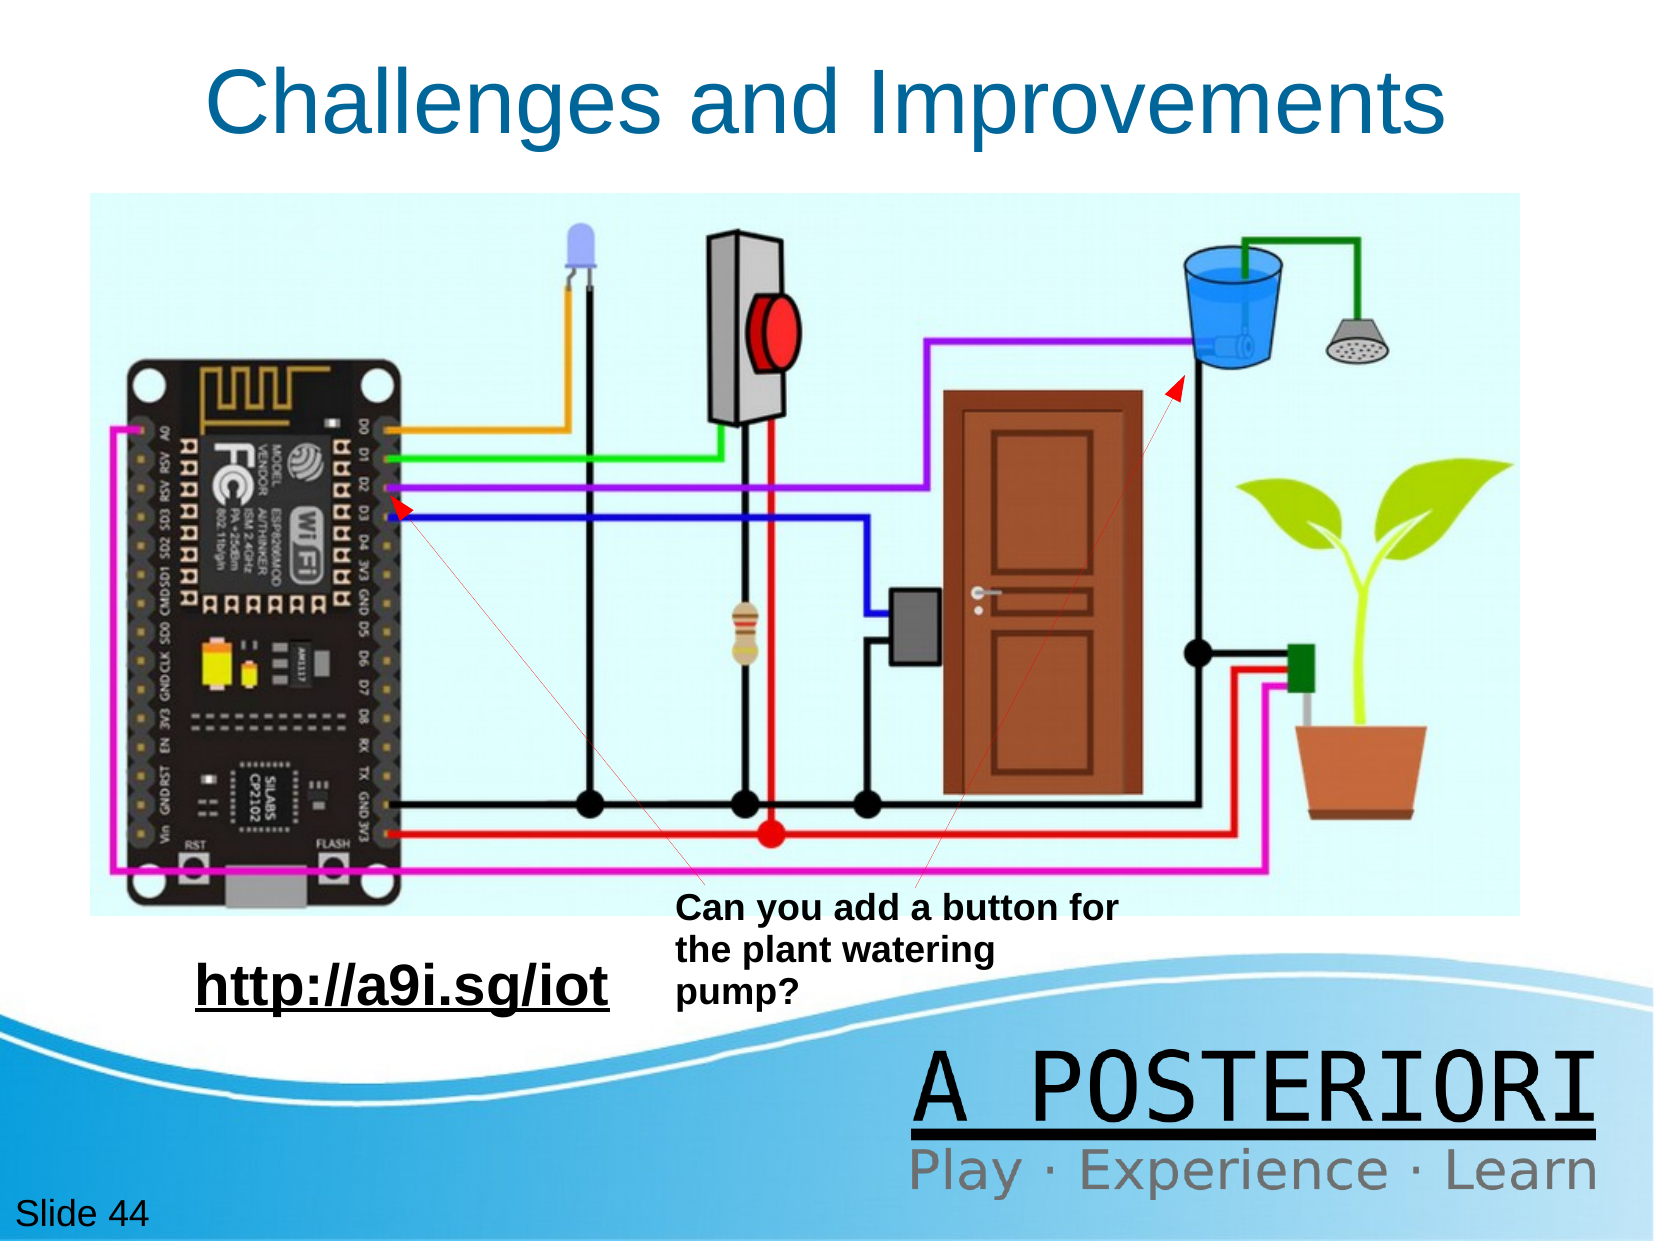

# Challenges and Improvements
Can you add a button for the plant watering pump?
http://a9i.sg/iot